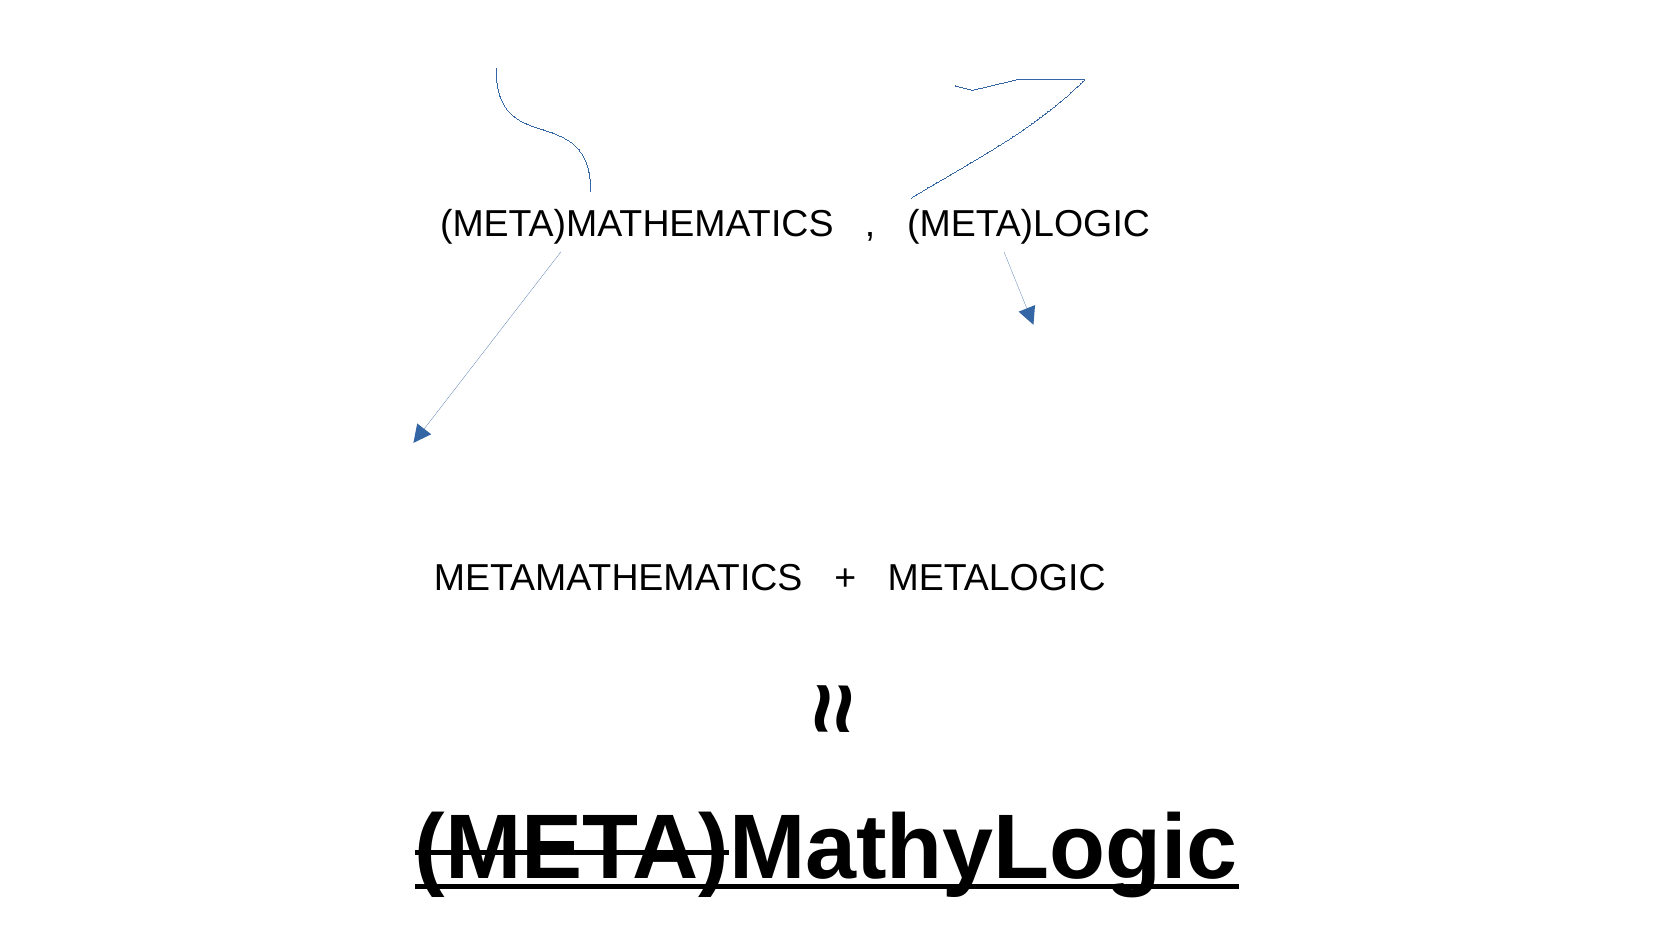

(META)MATHEMATICS , (META)LOGIC
METAMATHEMATICS + METALOGIC
≈
# (META)MathyLogic